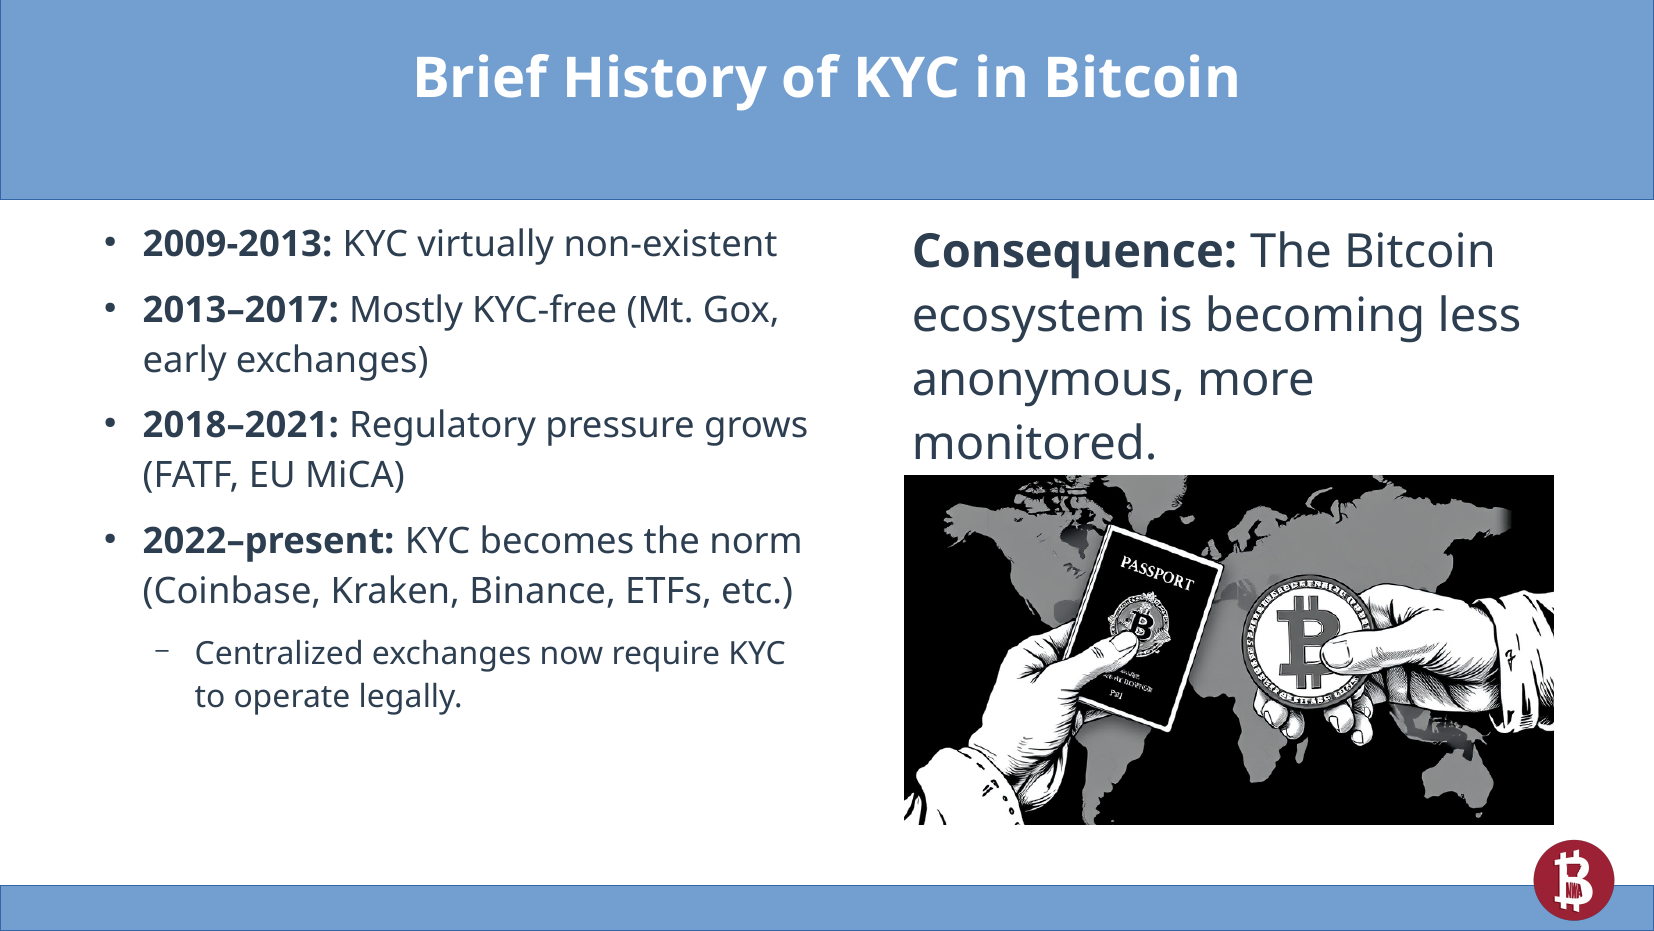

# Brief History of KYC in Bitcoin
2009-2013: KYC virtually non-existent
2013–2017: Mostly KYC-free (Mt. Gox, early exchanges)
2018–2021: Regulatory pressure grows (FATF, EU MiCA)
2022–present: KYC becomes the norm (Coinbase, Kraken, Binance, ETFs, etc.)
Centralized exchanges now require KYC to operate legally.
Consequence: The Bitcoin ecosystem is becoming less anonymous, more monitored.